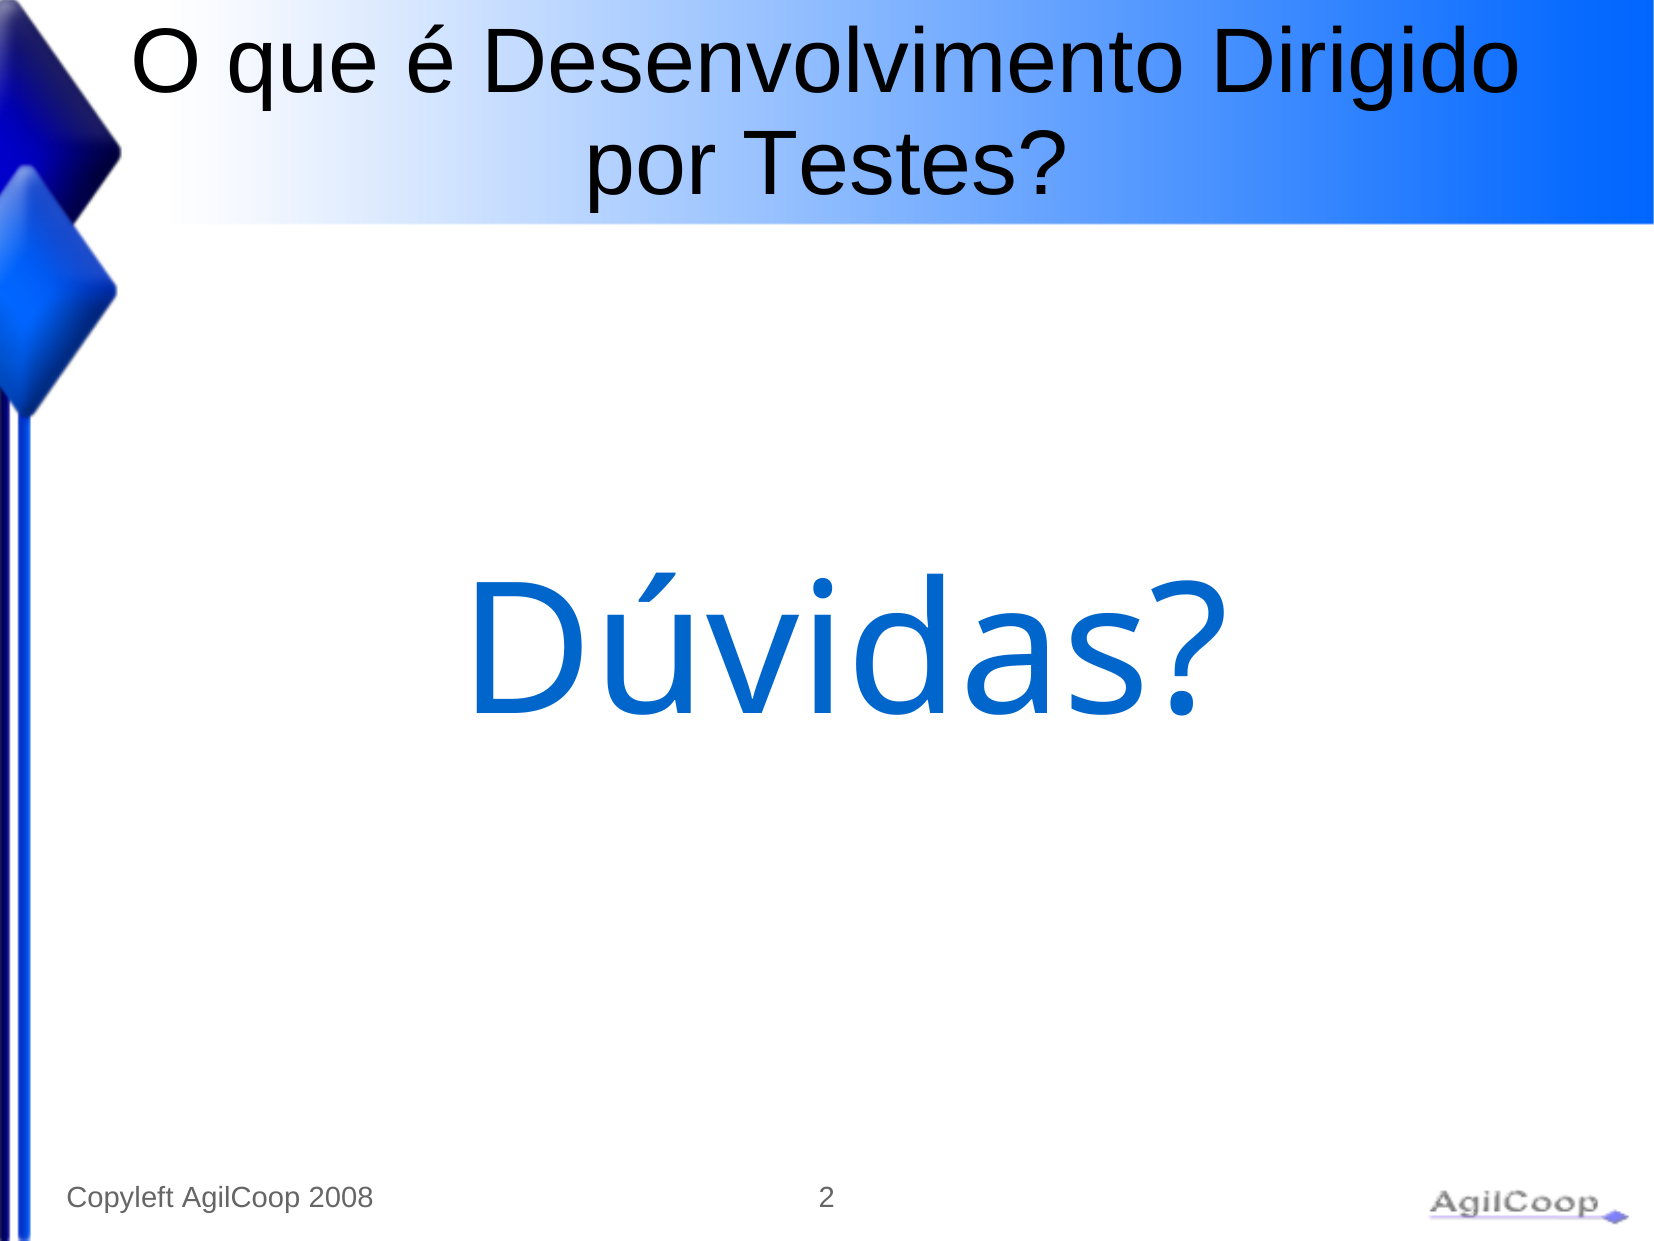

# O que é Desenvolvimento Dirigido por Testes?
Dúvidas?
Copyleft AgilCoop 2008
2